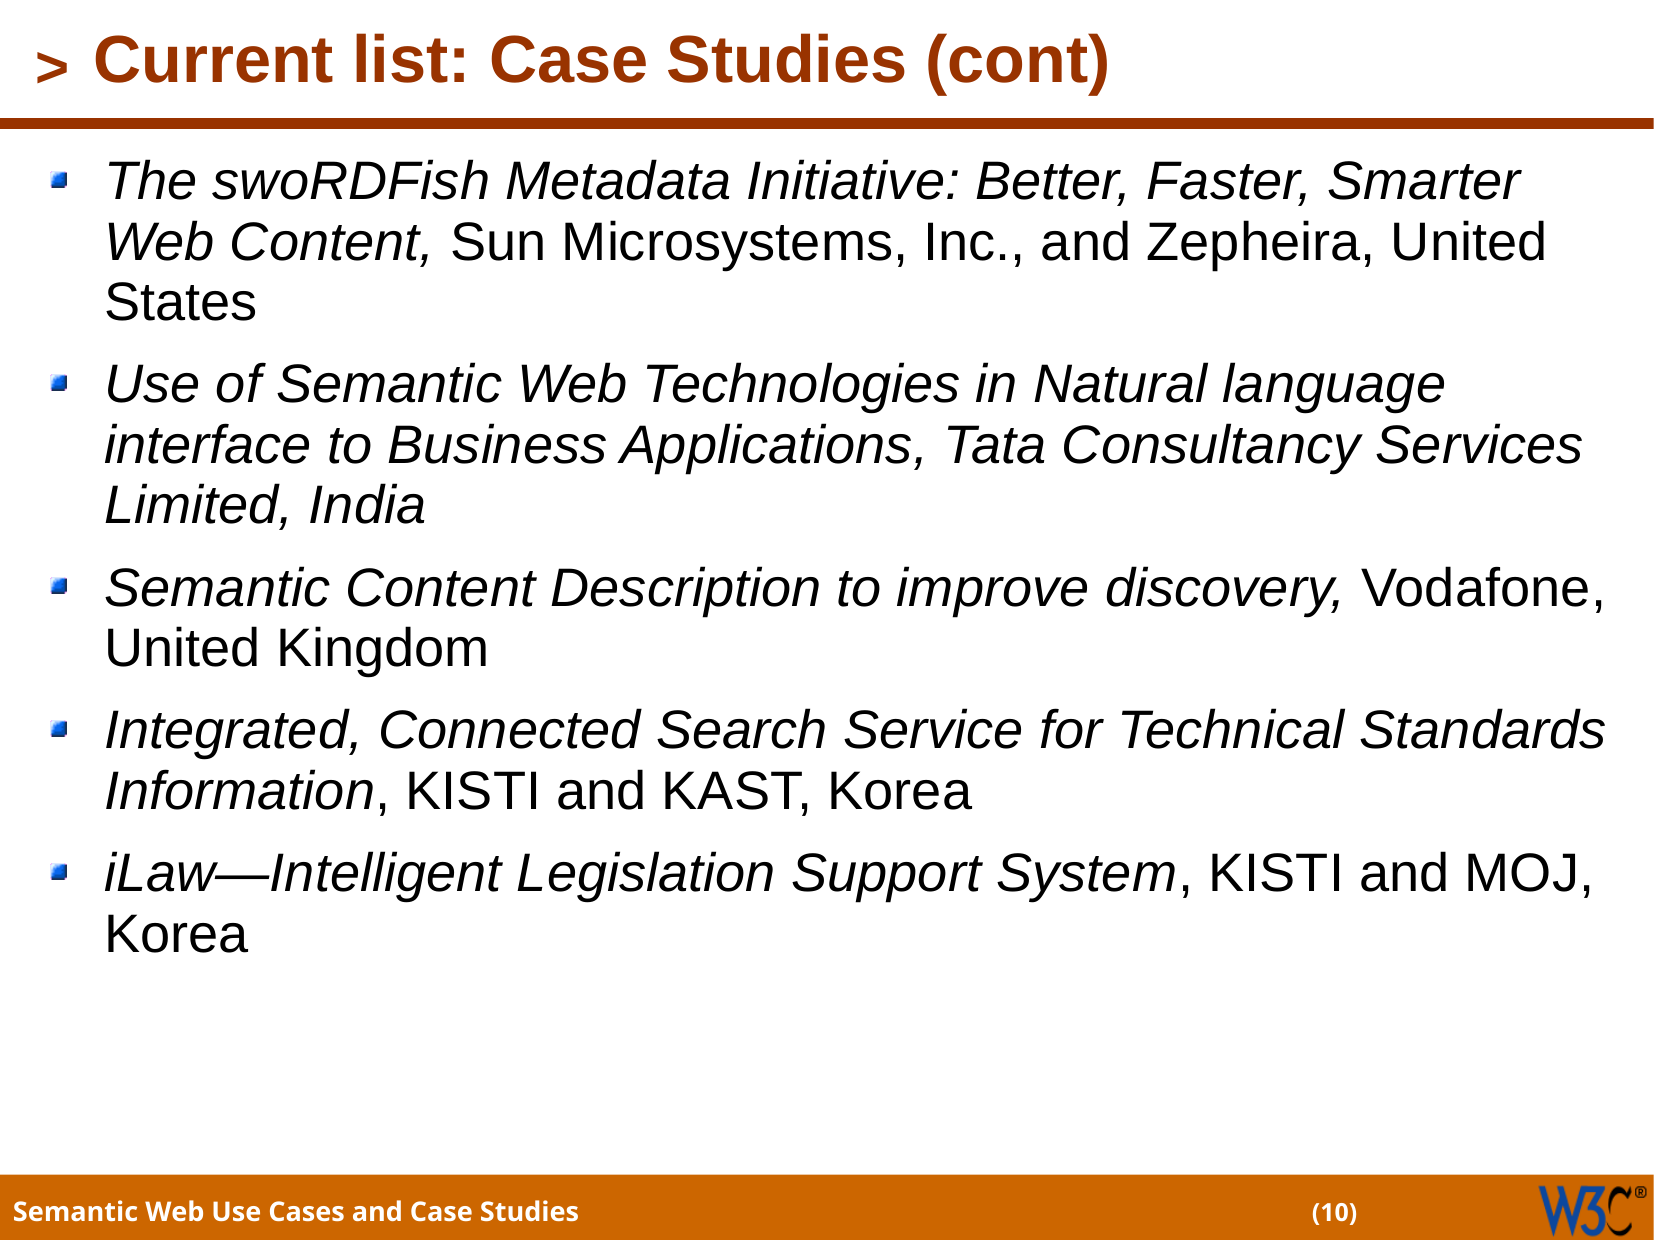

# Current list: Case Studies (cont)
The swoRDFish Metadata Initiative: Better, Faster, Smarter Web Content, Sun Microsystems, Inc., and Zepheira, United States
Use of Semantic Web Technologies in Natural language interface to Business Applications, Tata Consultancy Services Limited, India
Semantic Content Description to improve discovery, Vodafone, United Kingdom
Integrated, Connected Search Service for Technical Standards Information, KISTI and KAST, Korea
iLaw—Intelligent Legislation Support System, KISTI and MOJ, Korea